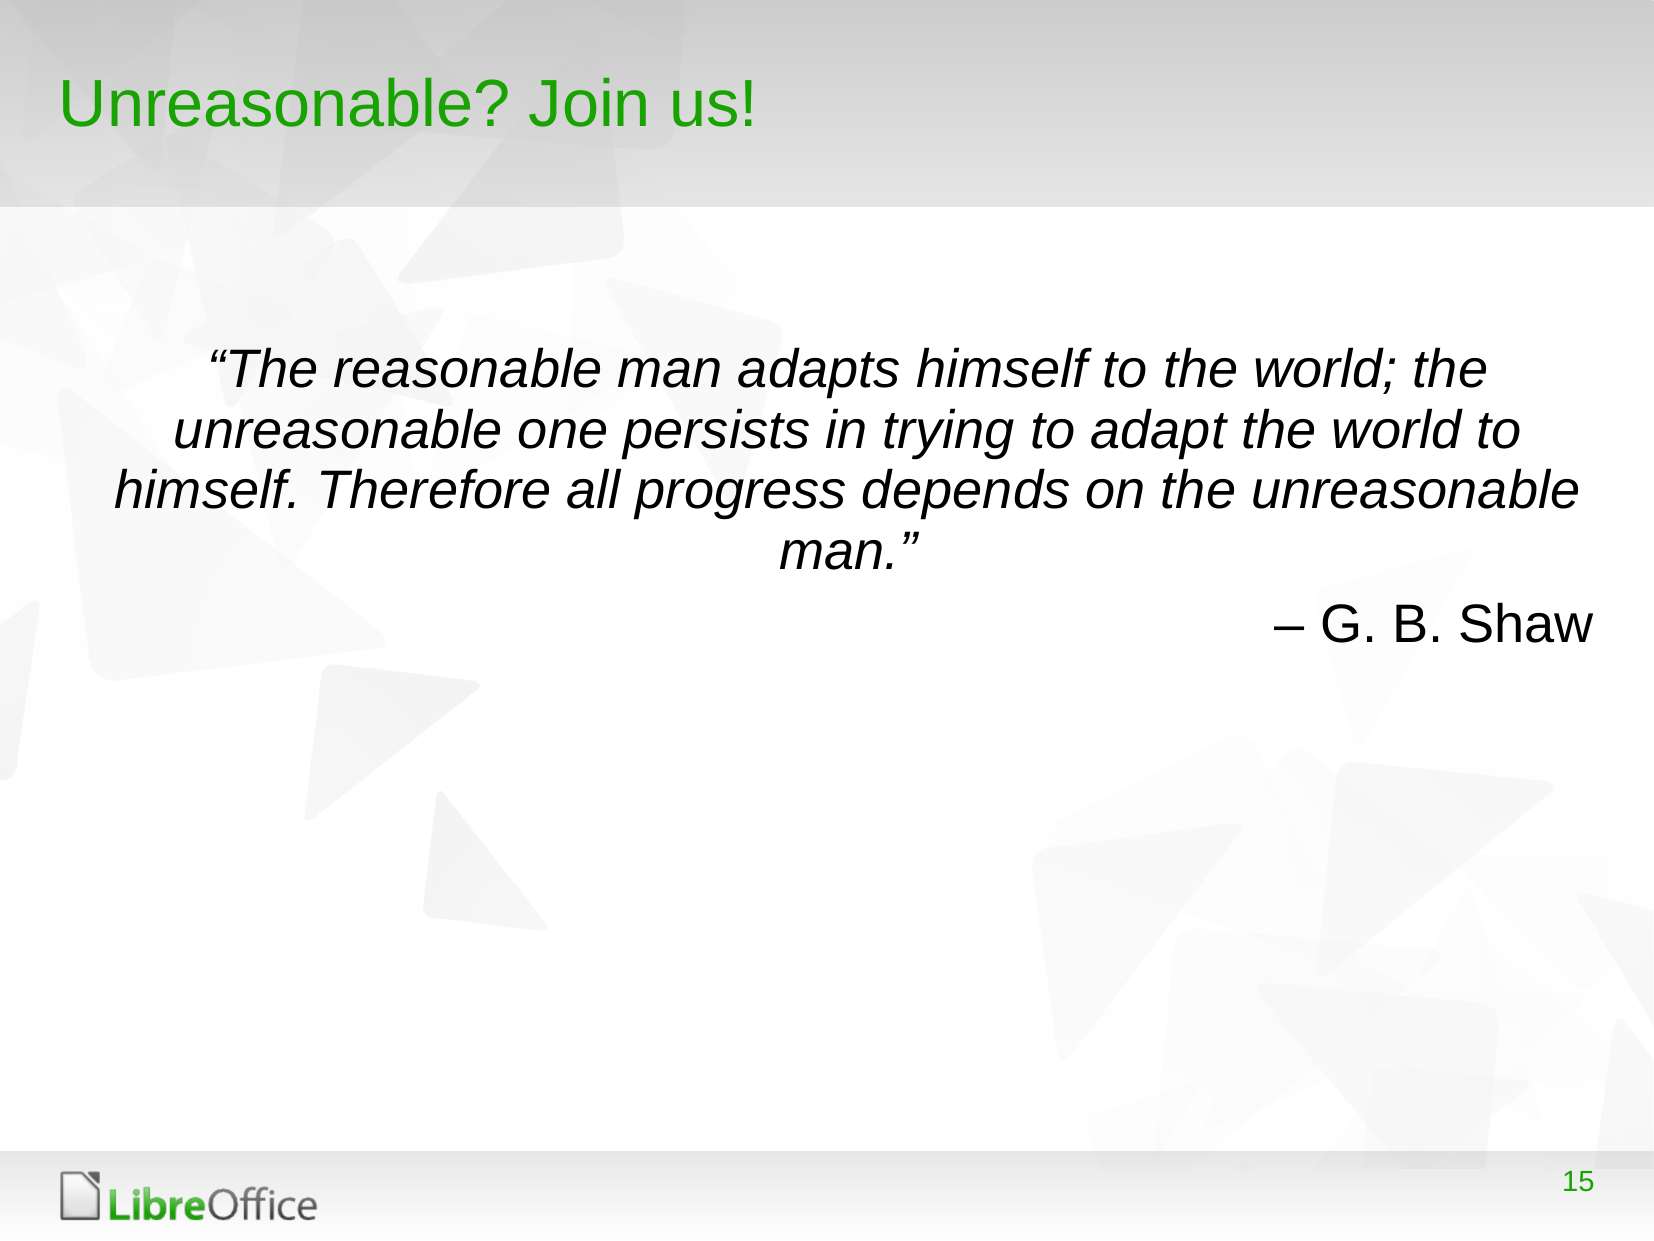

# Unreasonable? Join us!
“The reasonable man adapts himself to the world; the unreasonable one persists in trying to adapt the world to himself. Therefore all progress depends on the unreasonable man.”
– G. B. Shaw
15